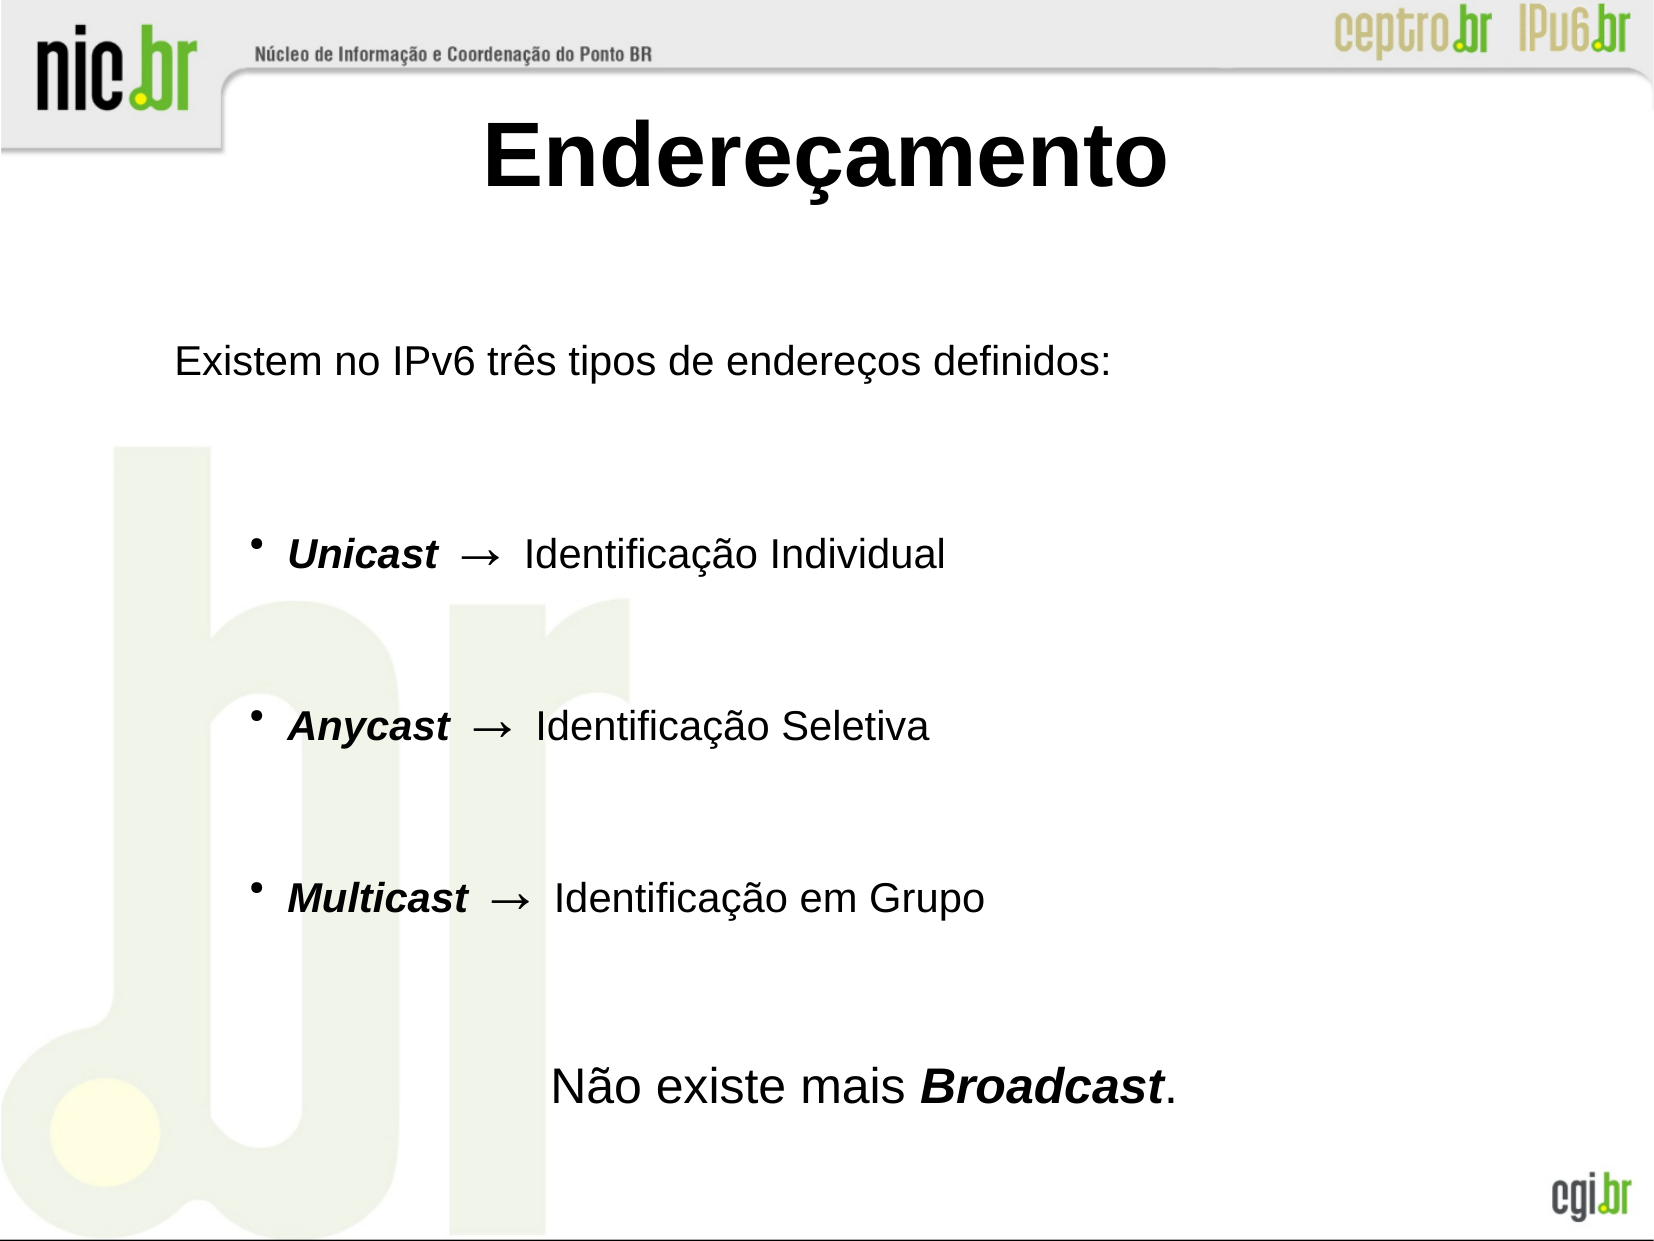

Endereçamento
Existem no IPv6 três tipos de endereços definidos:
 Unicast → Identificação Individual
 Anycast → Identificação Seletiva
 Multicast → Identificação em Grupo
Não existe mais Broadcast.